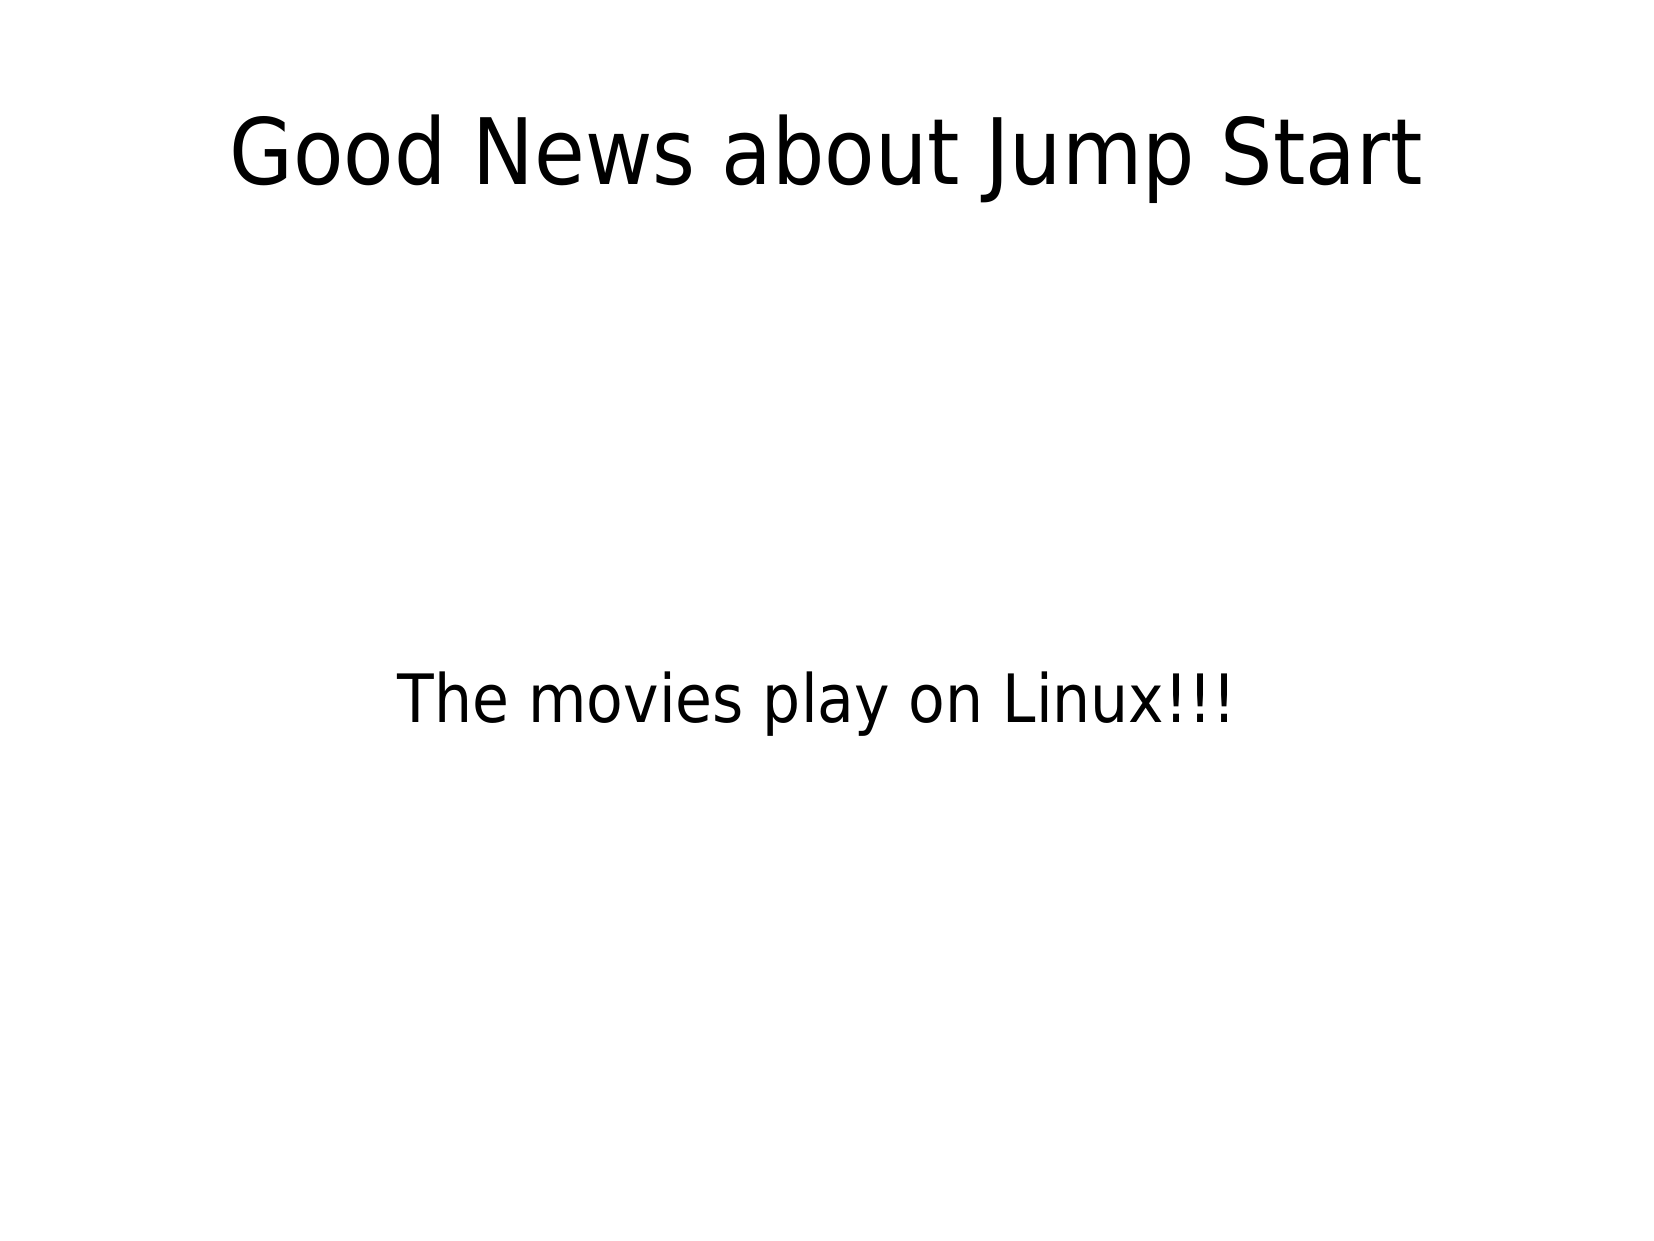

# Good News about Jump Start
The movies play on Linux!!!